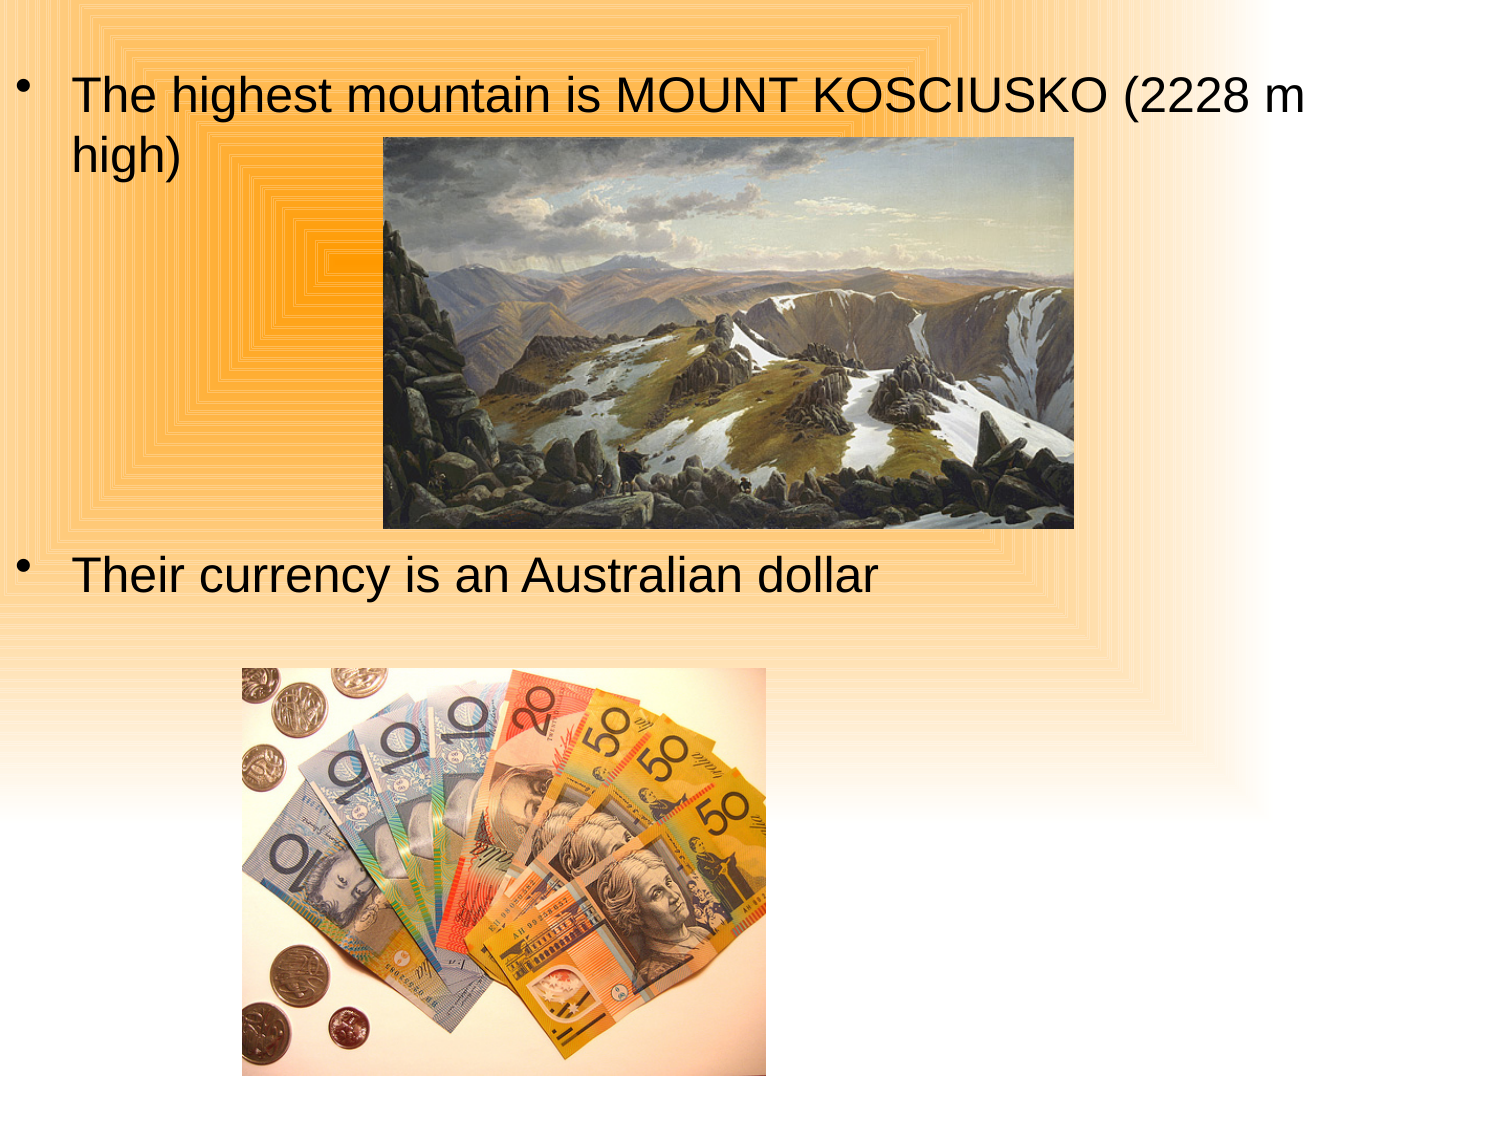

#
The highest mountain is MOUNT KOSCIUSKO (2228 m high)
Their currency is an Australian dollar